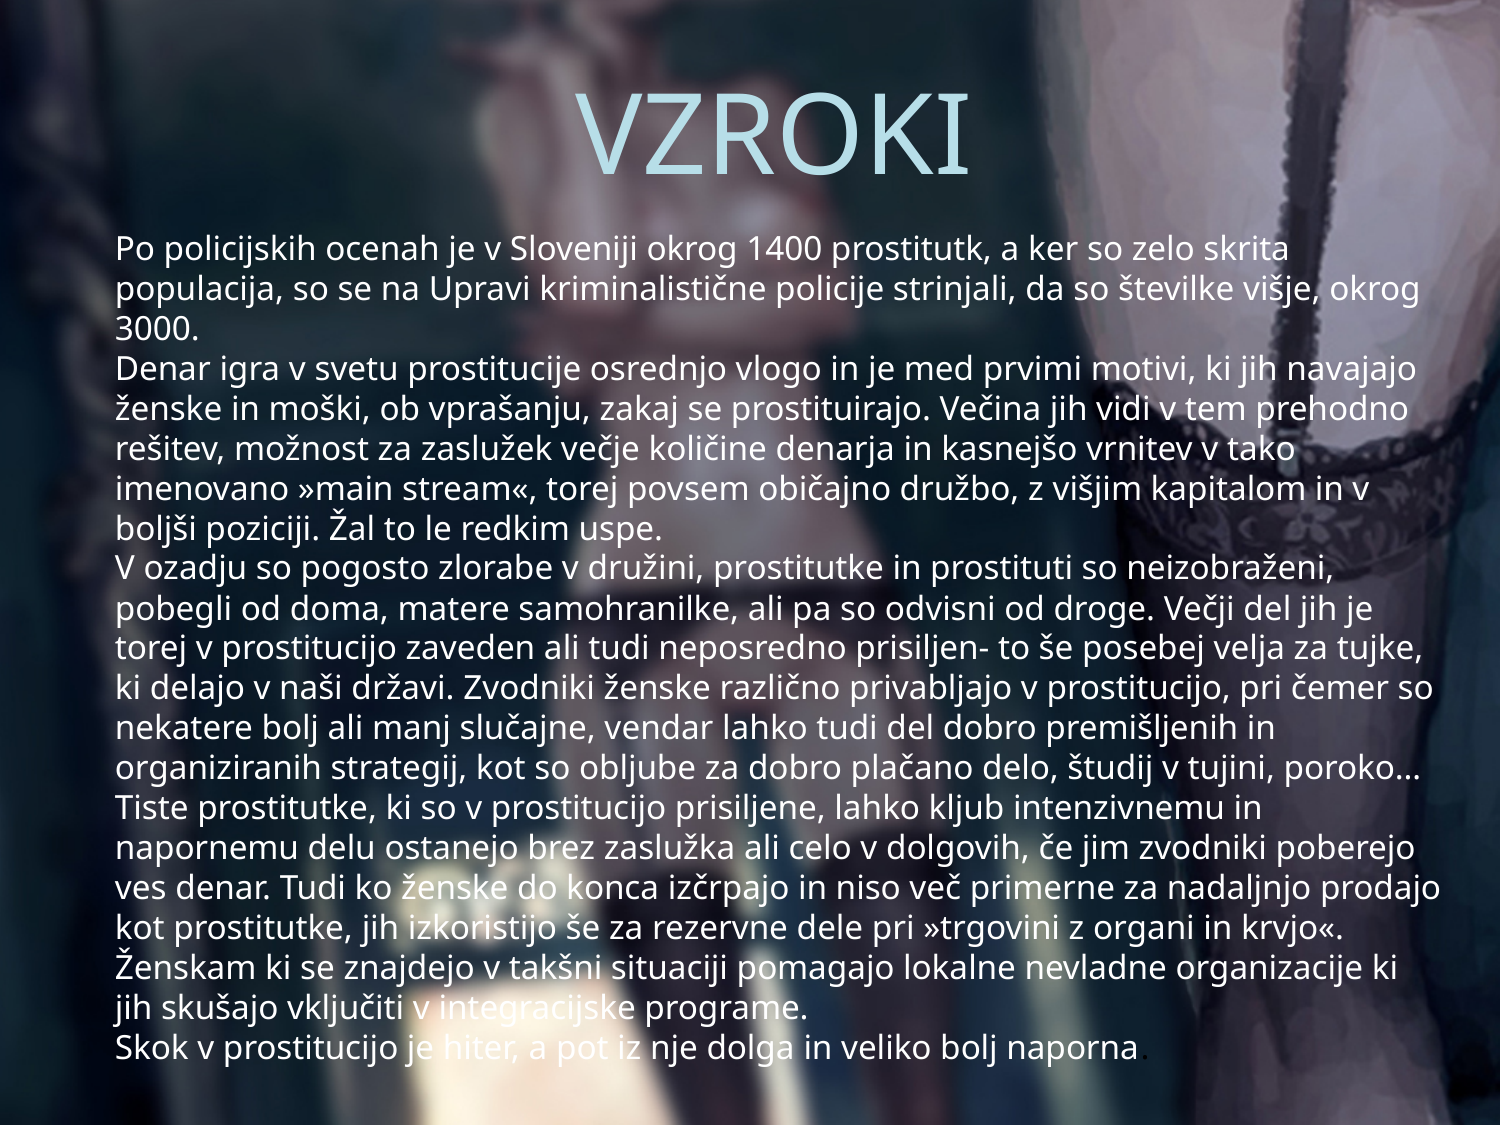

VZROKI
Po policijskih ocenah je v Sloveniji okrog 1400 prostitutk, a ker so zelo skrita populacija, so se na Upravi kriminalistične policije strinjali, da so številke višje, okrog 3000.
Denar igra v svetu prostitucije osrednjo vlogo in je med prvimi motivi, ki jih navajajo ženske in moški, ob vprašanju, zakaj se prostituirajo. Večina jih vidi v tem prehodno rešitev, možnost za zaslužek večje količine denarja in kasnejšo vrnitev v tako imenovano »main stream«, torej povsem običajno družbo, z višjim kapitalom in v boljši poziciji. Žal to le redkim uspe.
V ozadju so pogosto zlorabe v družini, prostitutke in prostituti so neizobraženi, pobegli od doma, matere samohranilke, ali pa so odvisni od droge. Večji del jih je torej v prostitucijo zaveden ali tudi neposredno prisiljen- to še posebej velja za tujke, ki delajo v naši državi. Zvodniki ženske različno privabljajo v prostitucijo, pri čemer so nekatere bolj ali manj slučajne, vendar lahko tudi del dobro premišljenih in organiziranih strategij, kot so obljube za dobro plačano delo, študij v tujini, poroko… Tiste prostitutke, ki so v prostitucijo prisiljene, lahko kljub intenzivnemu in napornemu delu ostanejo brez zaslužka ali celo v dolgovih, če jim zvodniki poberejo ves denar. Tudi ko ženske do konca izčrpajo in niso več primerne za nadaljnjo prodajo kot prostitutke, jih izkoristijo še za rezervne dele pri »trgovini z organi in krvjo«. Ženskam ki se znajdejo v takšni situaciji pomagajo lokalne nevladne organizacije ki jih skušajo vključiti v integracijske programe.
Skok v prostitucijo je hiter, a pot iz nje dolga in veliko bolj naporna.